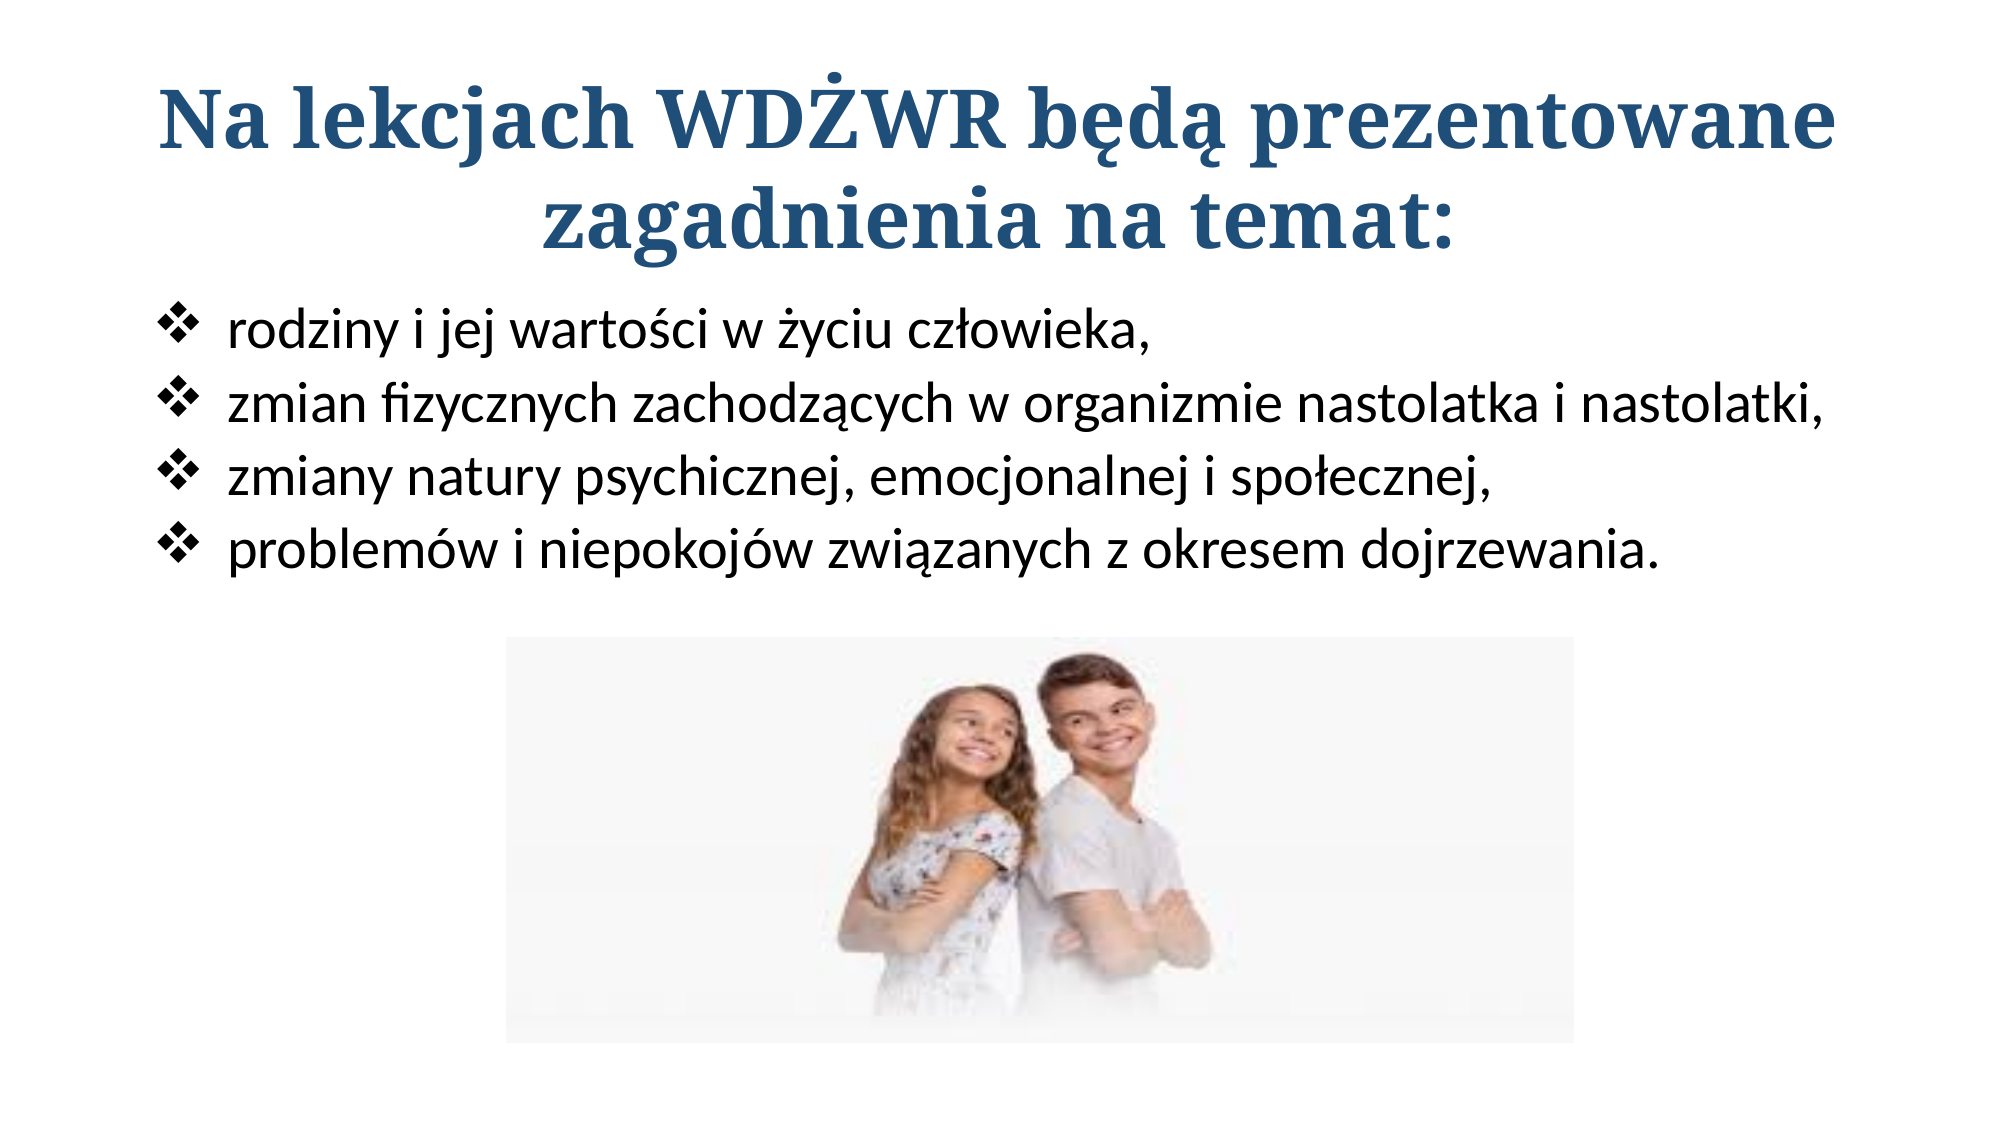

Na lekcjach WDŻWR będą prezentowane zagadnienia na temat:
rodziny i jej wartości w życiu człowieka,
zmian fizycznych zachodzących w organizmie nastolatka i nastolatki,
zmiany natury psychicznej, emocjonalnej i społecznej,
problemów i niepokojów związanych z okresem dojrzewania.